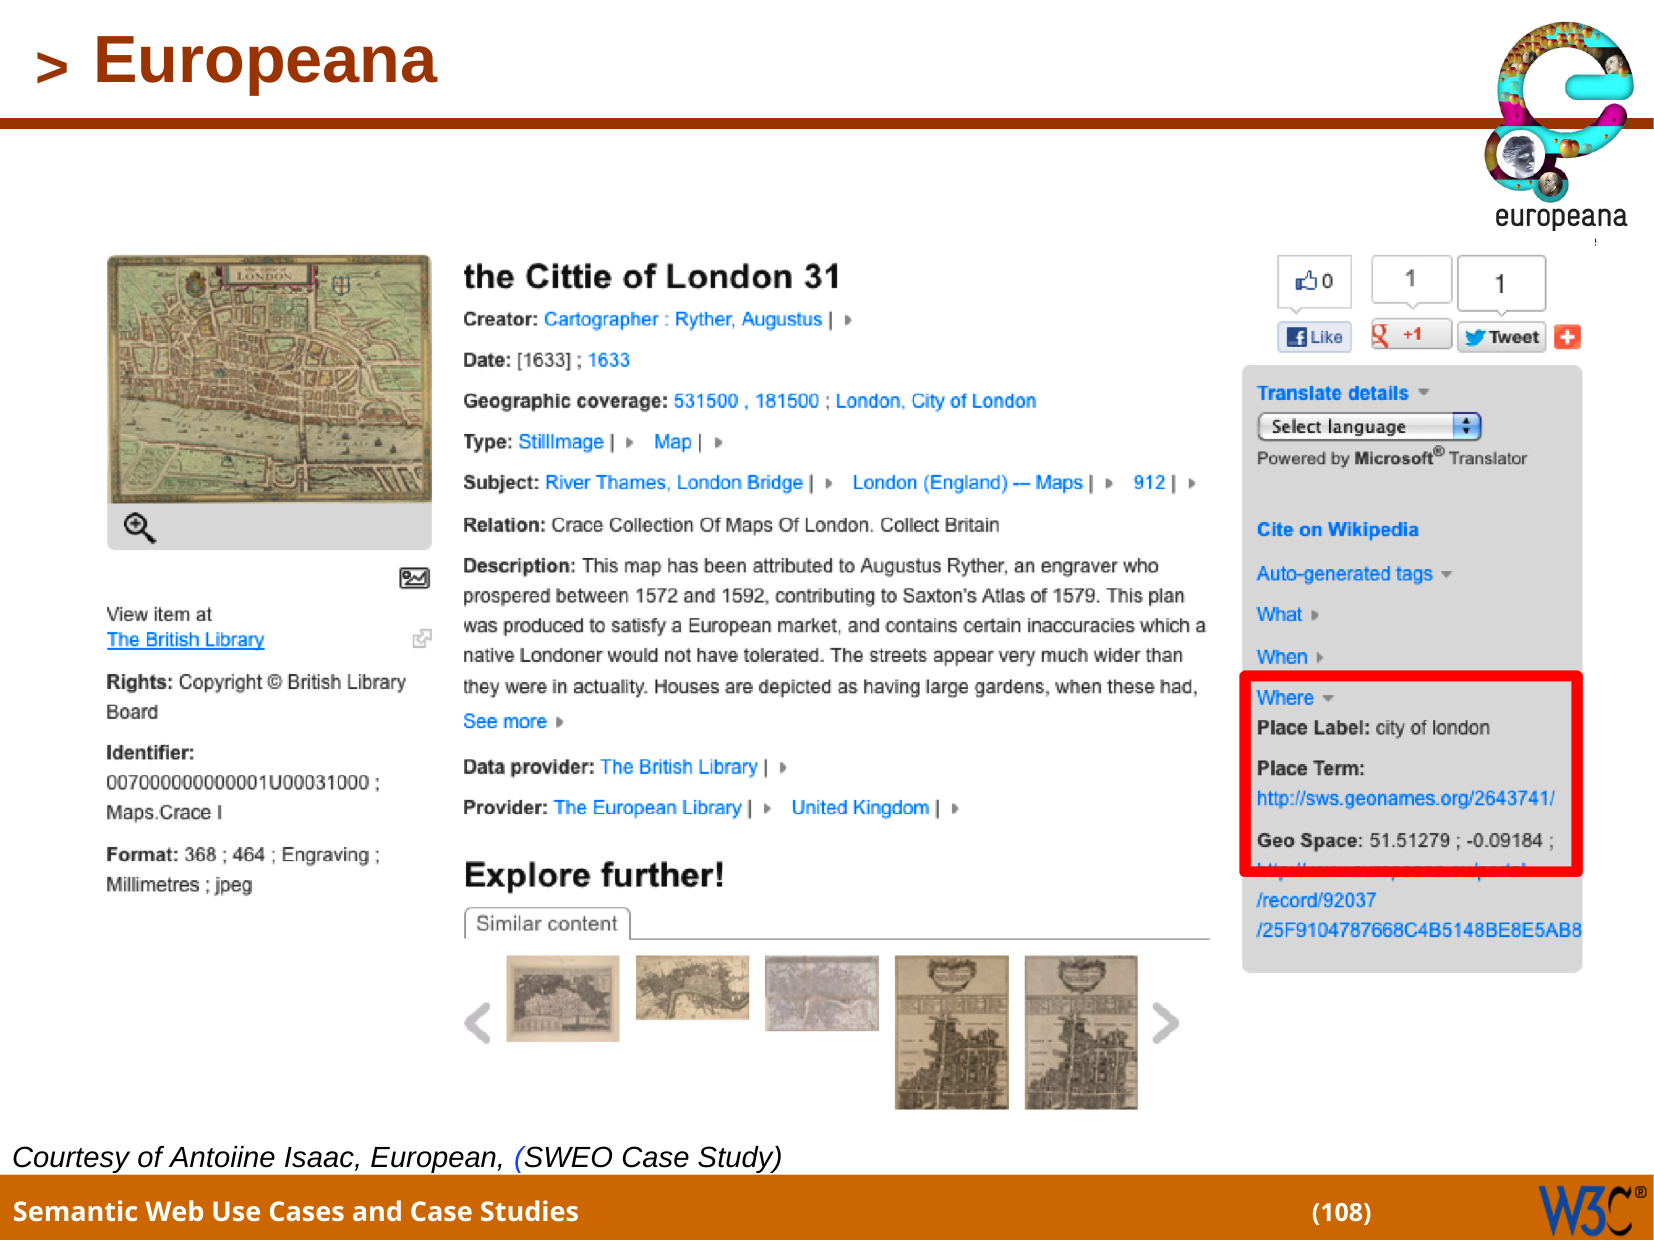

# Europeana
Courtesy of Antoiine Isaac, European, (SWEO Case Study)